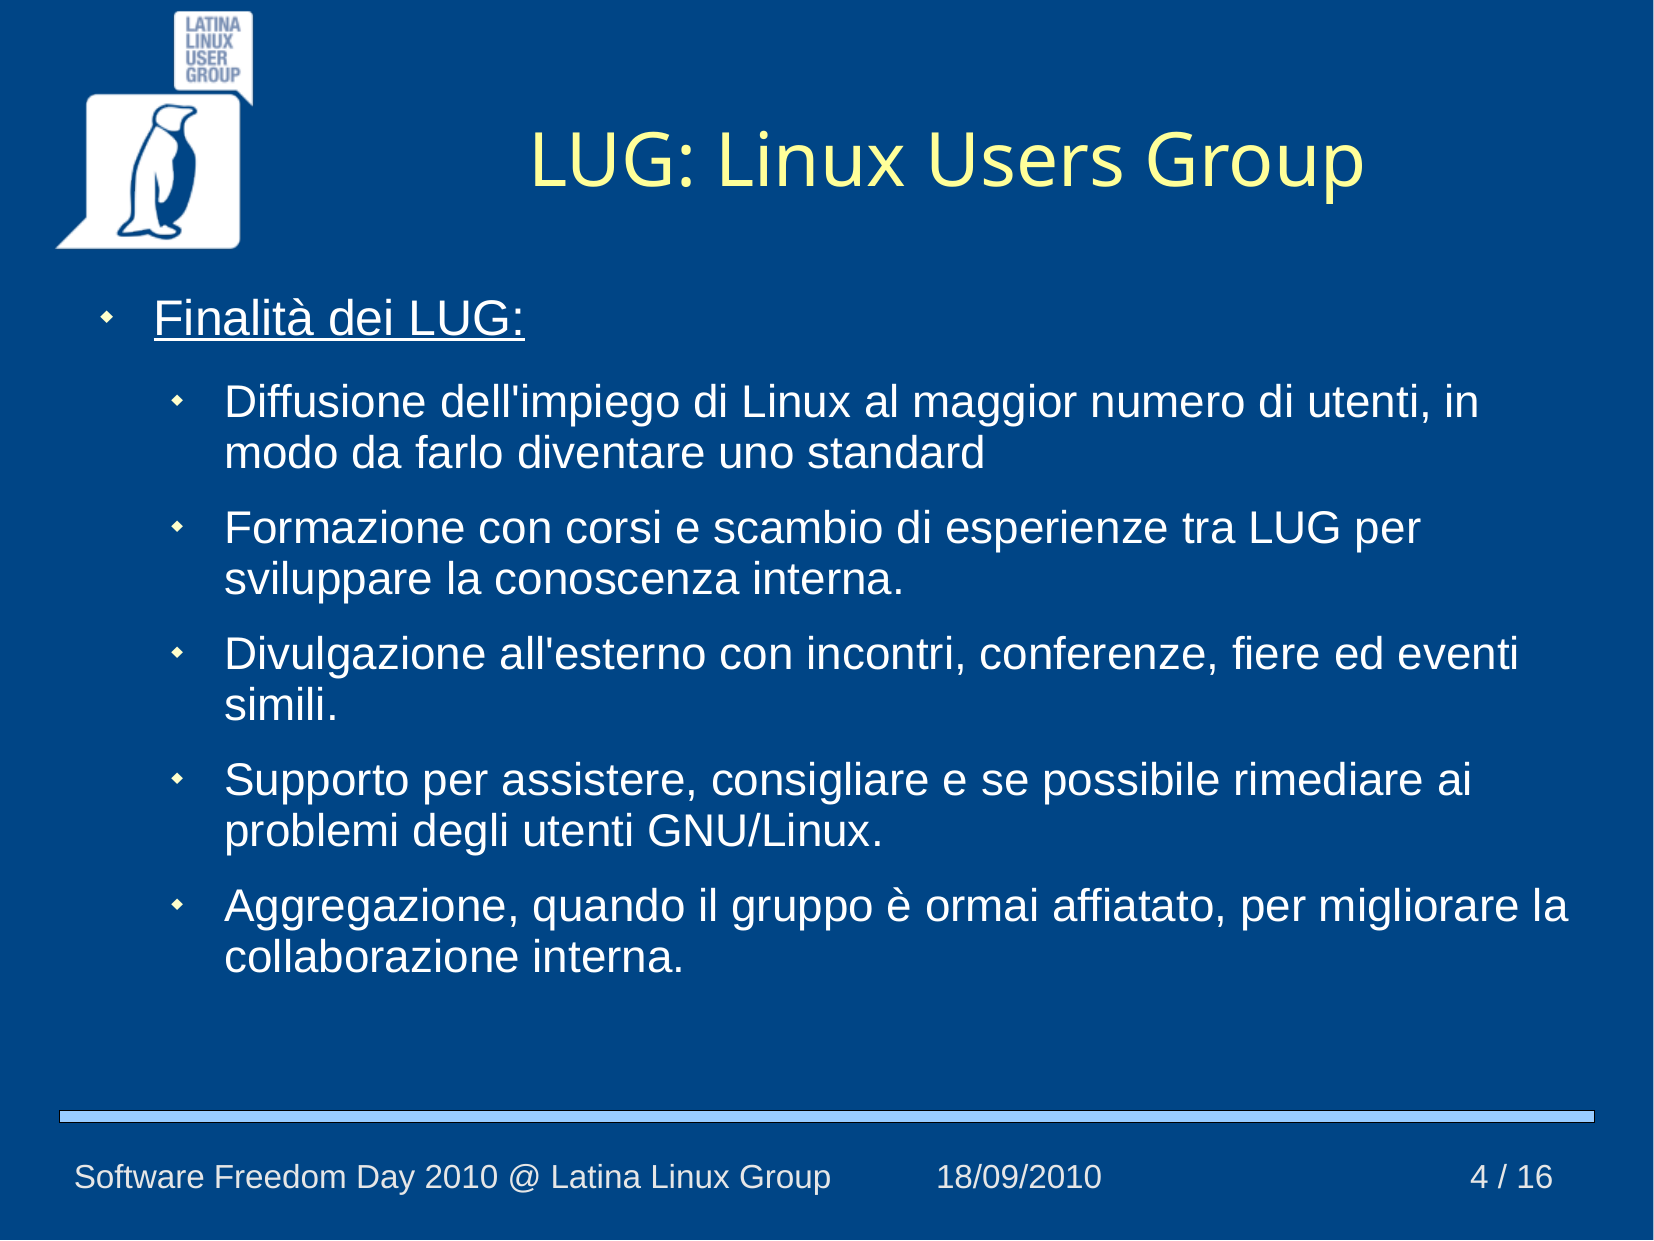

# LUG: Linux Users Group
Finalità dei LUG:
Diffusione dell'impiego di Linux al maggior numero di utenti, in modo da farlo diventare uno standard
Formazione con corsi e scambio di esperienze tra LUG per sviluppare la conoscenza interna.
Divulgazione all'esterno con incontri, conferenze, fiere ed eventi simili.
Supporto per assistere, consigliare e se possibile rimediare ai problemi degli utenti GNU/Linux.
Aggregazione, quando il gruppo è ormai affiatato, per migliorare la collaborazione interna.